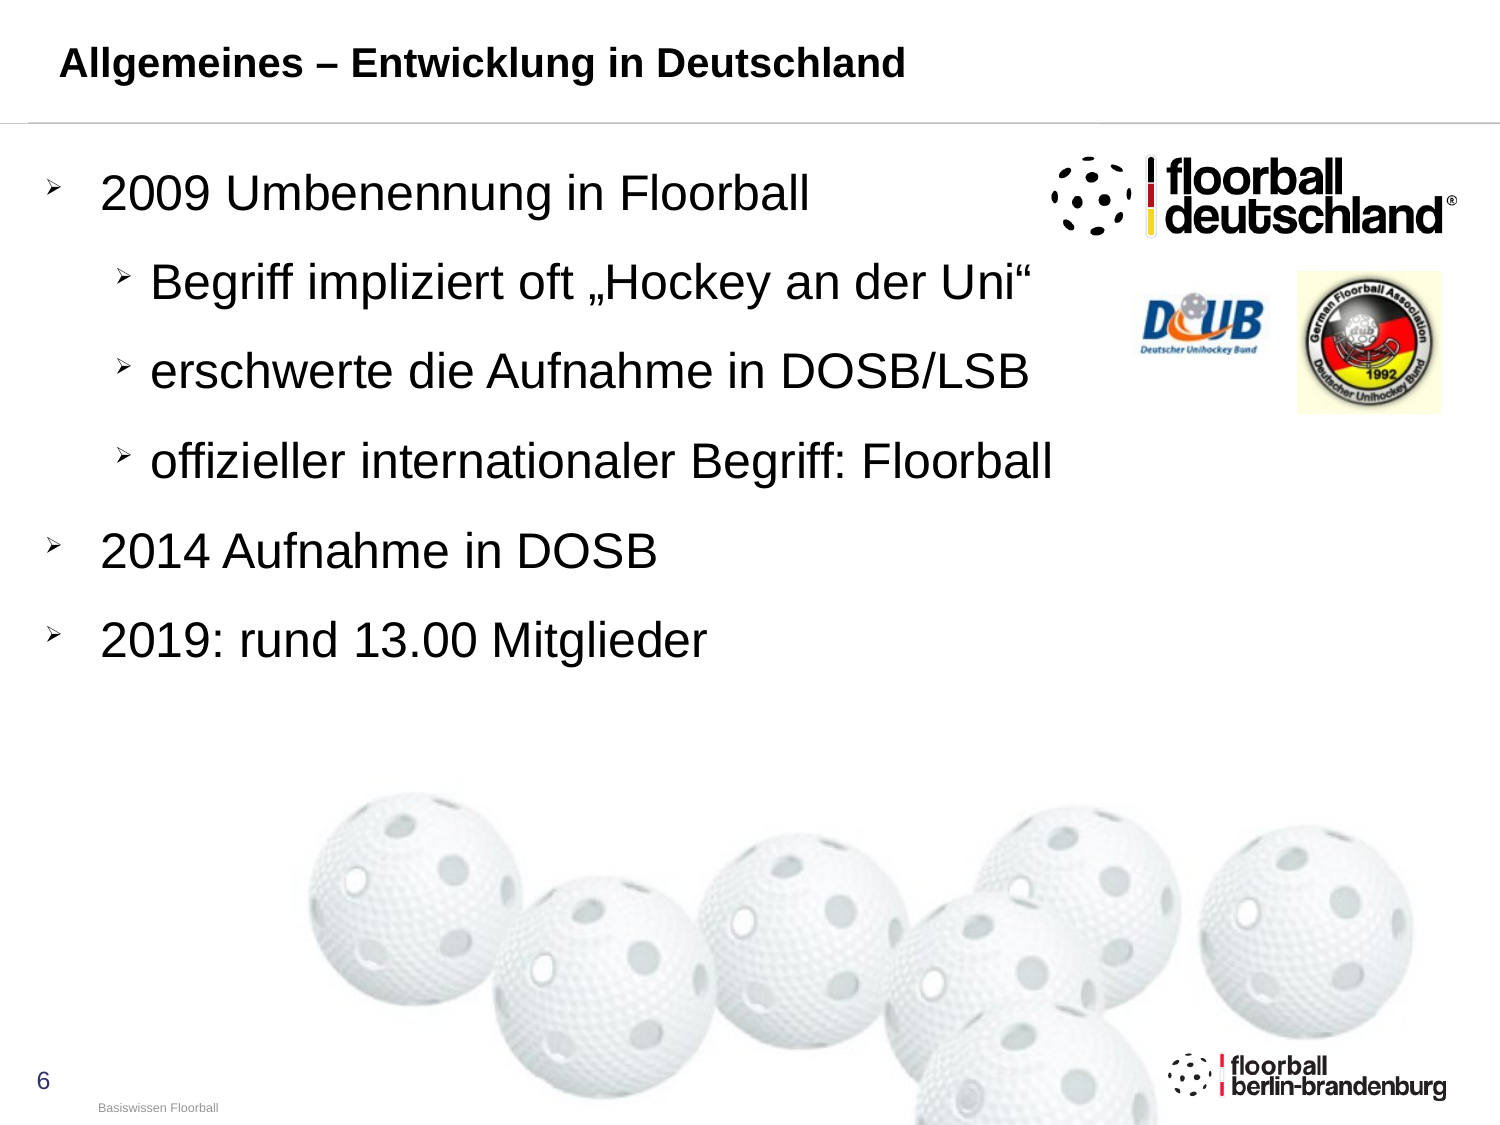

Allgemeines – Entwicklung in Deutschland
2009 Umbenennung in Floorball
Begriff impliziert oft „Hockey an der Uni“
erschwerte die Aufnahme in DOSB/LSB
offizieller internationaler Begriff: Floorball
2014 Aufnahme in DOSB
2019: rund 13.00 Mitglieder